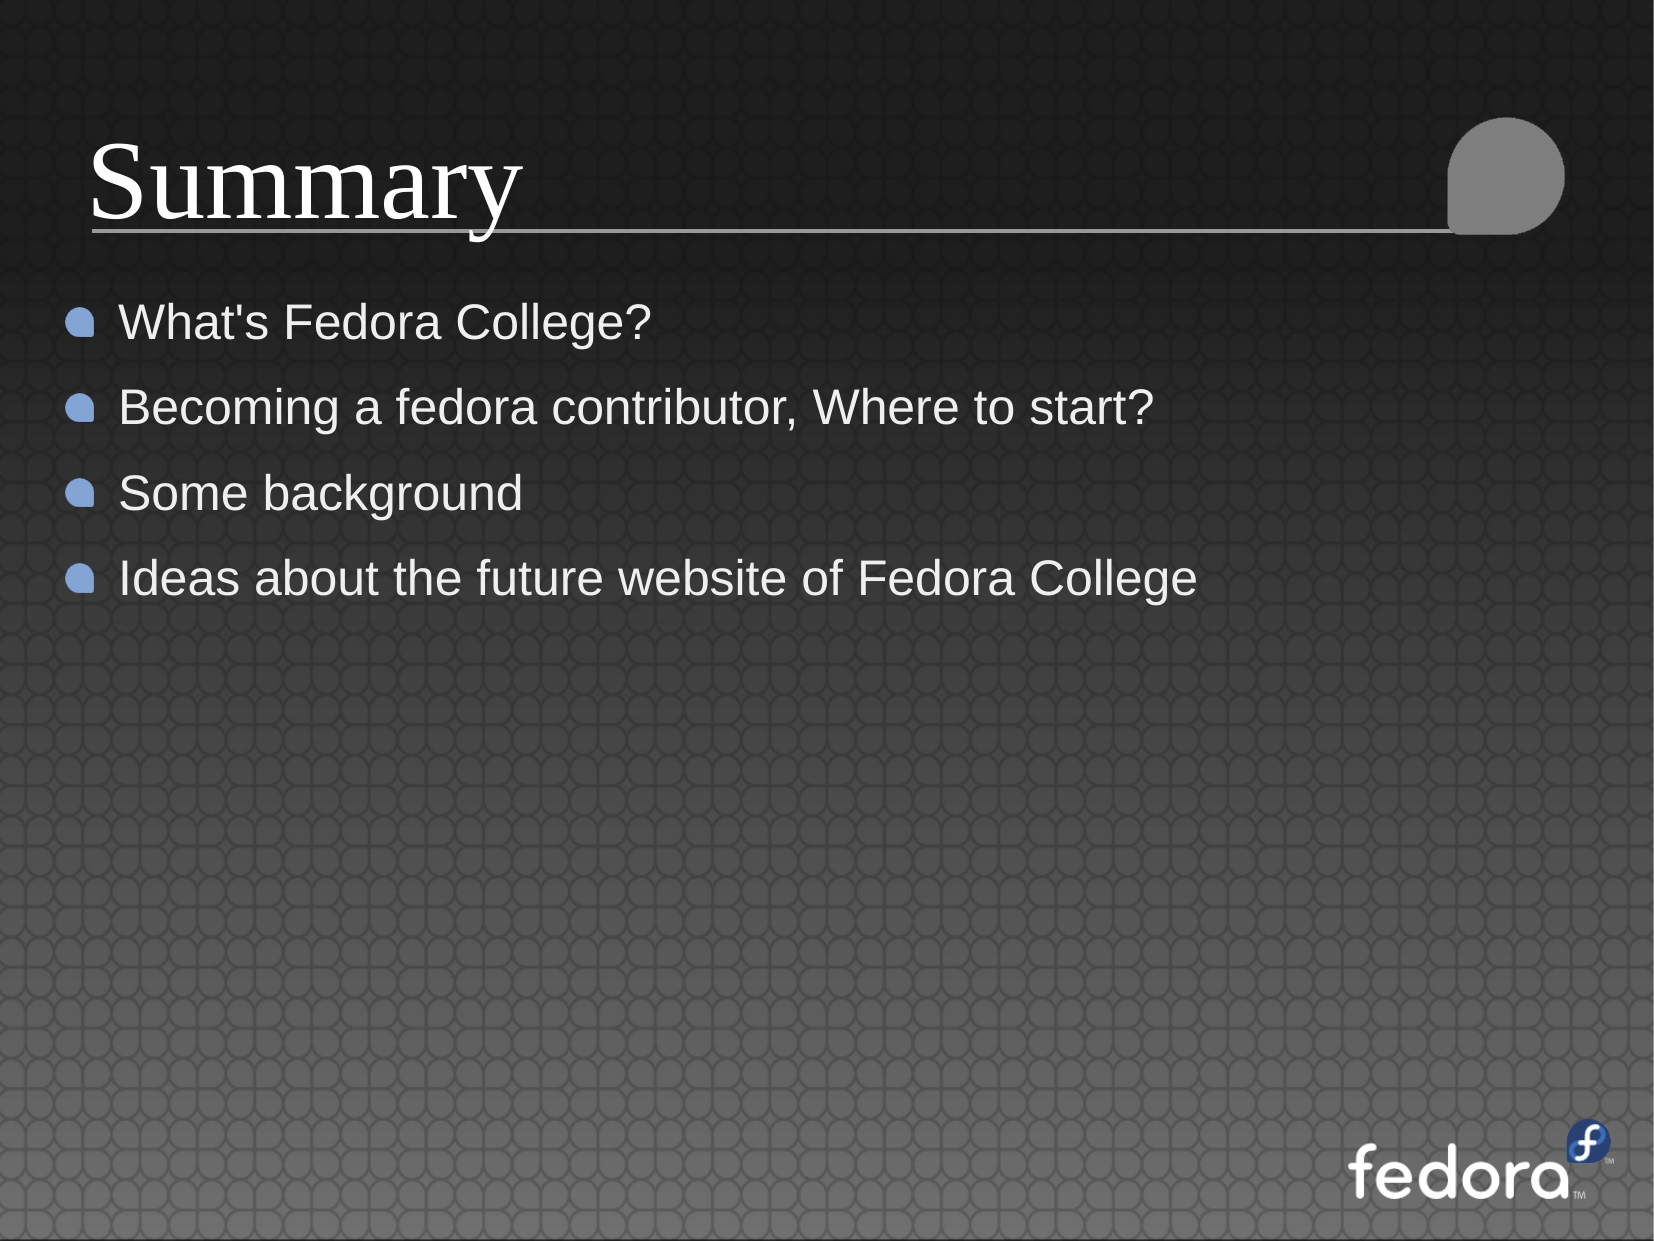

# Summary
What's Fedora College?
Becoming a fedora contributor, Where to start?
Some background
Ideas about the future website of Fedora College